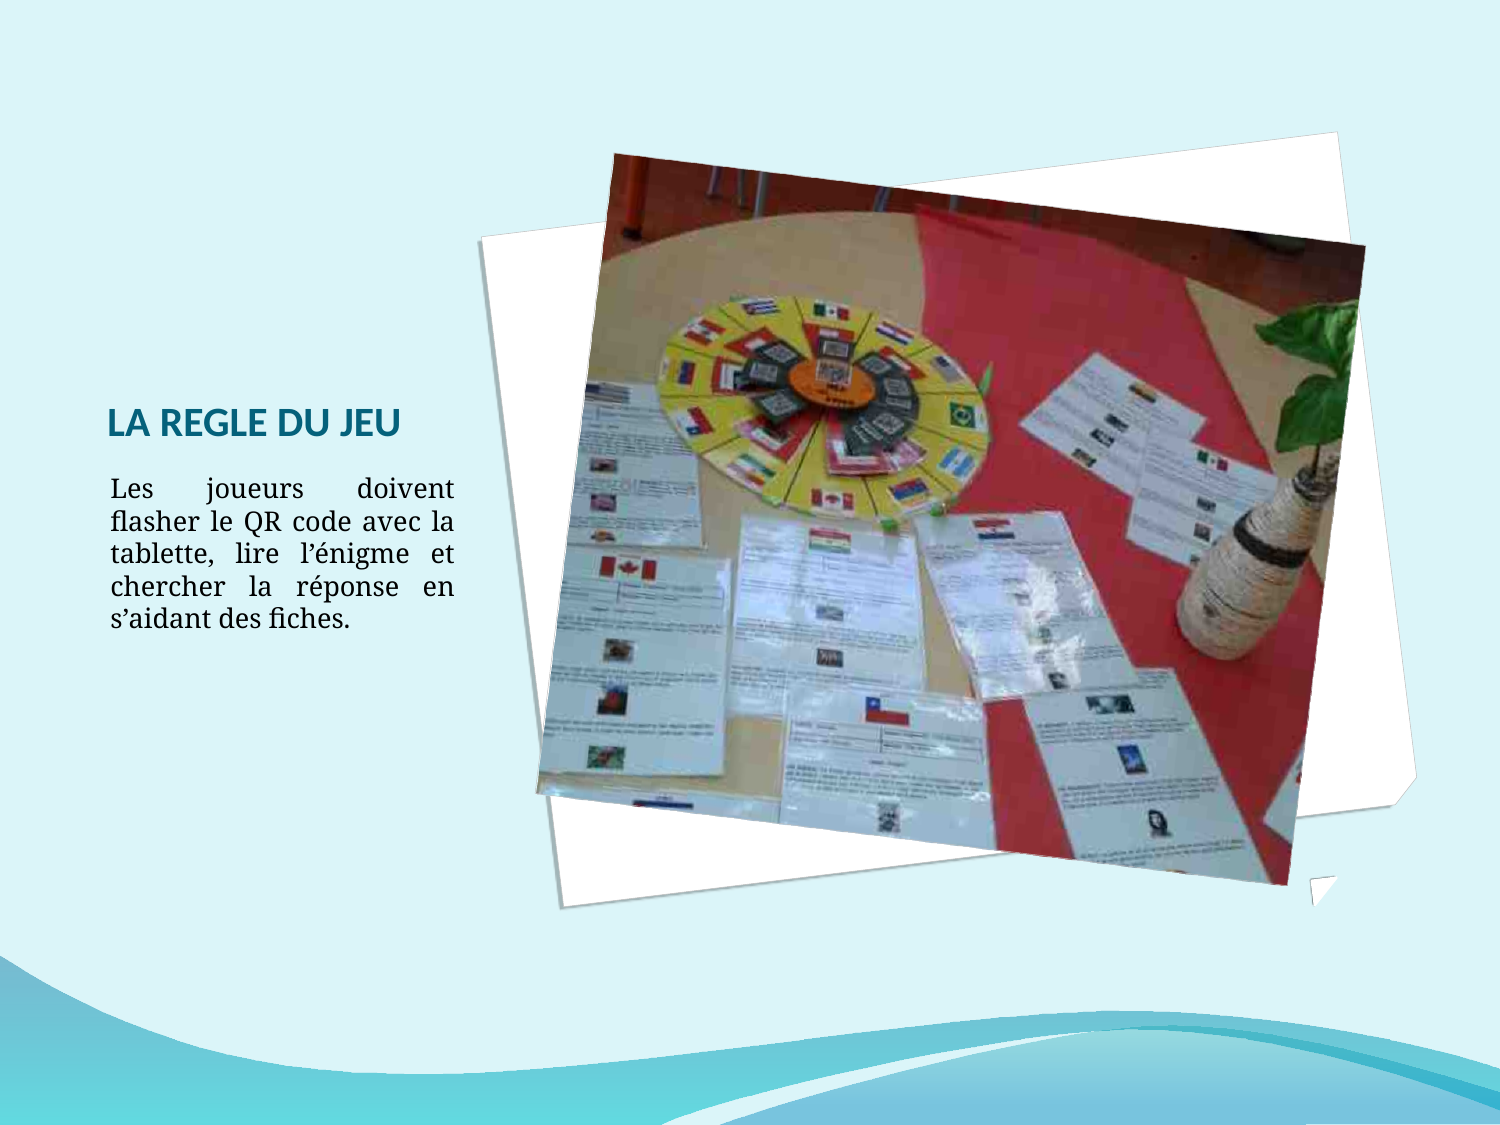

# LA REGLE DU JEU
Les joueurs doivent flasher le QR code avec la tablette, lire l’énigme et chercher la réponse en s’aidant des fiches.